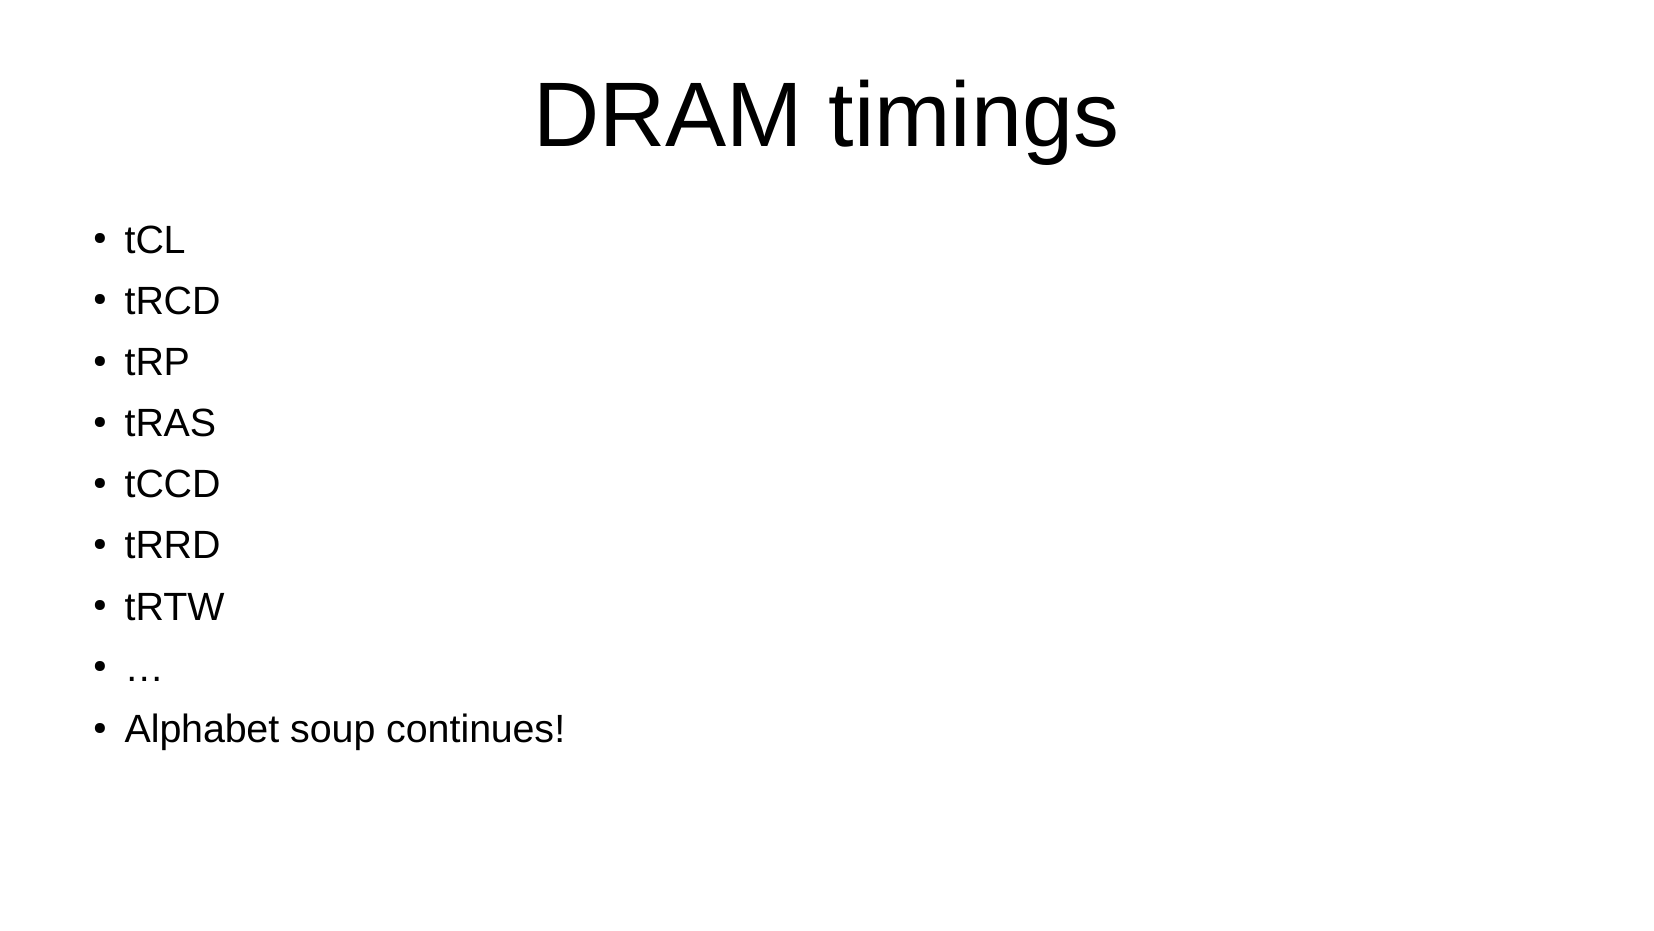

# DRAM timings
tCL
tRCD
tRP
tRAS
tCCD
tRRD
tRTW
…
Alphabet soup continues!